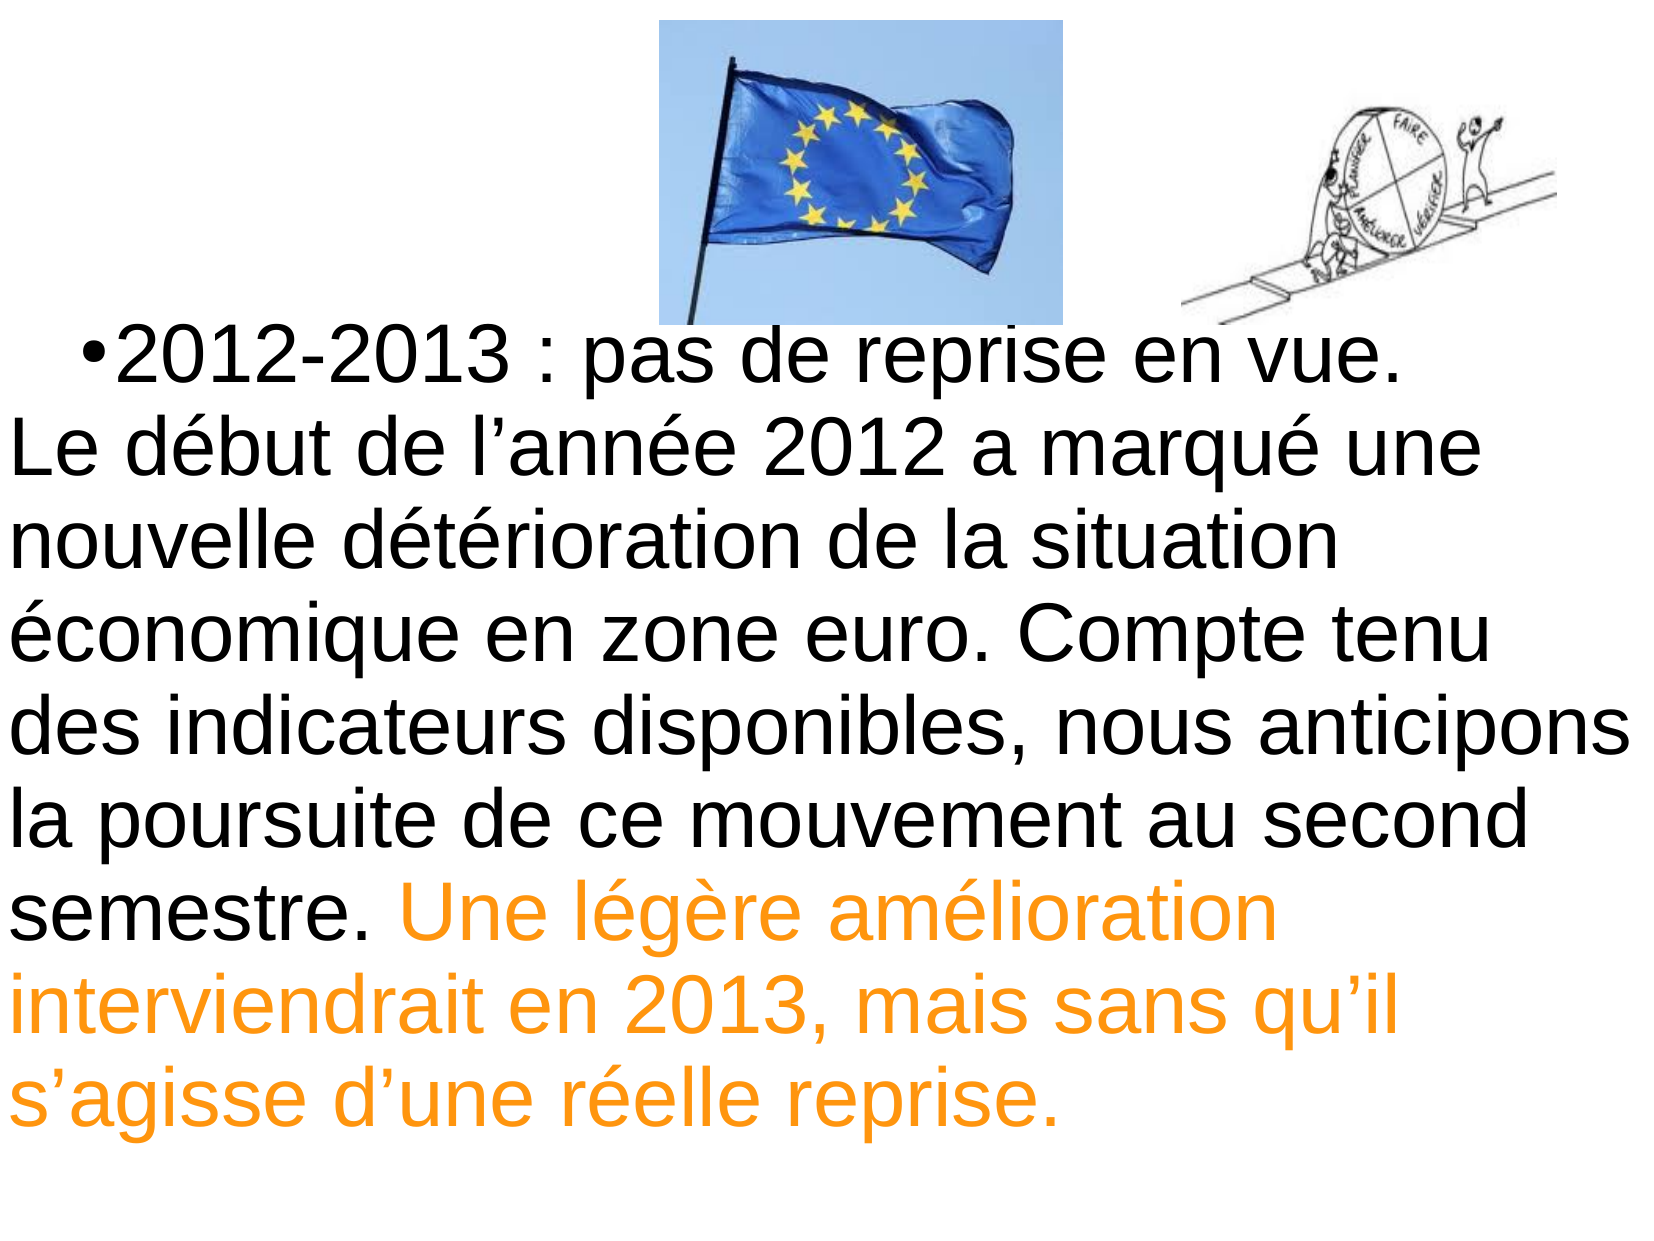

2012-2013 : pas de reprise en vue.
Le début de l’année 2012 a marqué une nouvelle détérioration de la situation économique en zone euro. Compte tenu des indicateurs disponibles, nous anticipons la poursuite de ce mouvement au second semestre. Une légère amélioration interviendrait en 2013, mais sans qu’il s’agisse d’une réelle reprise.